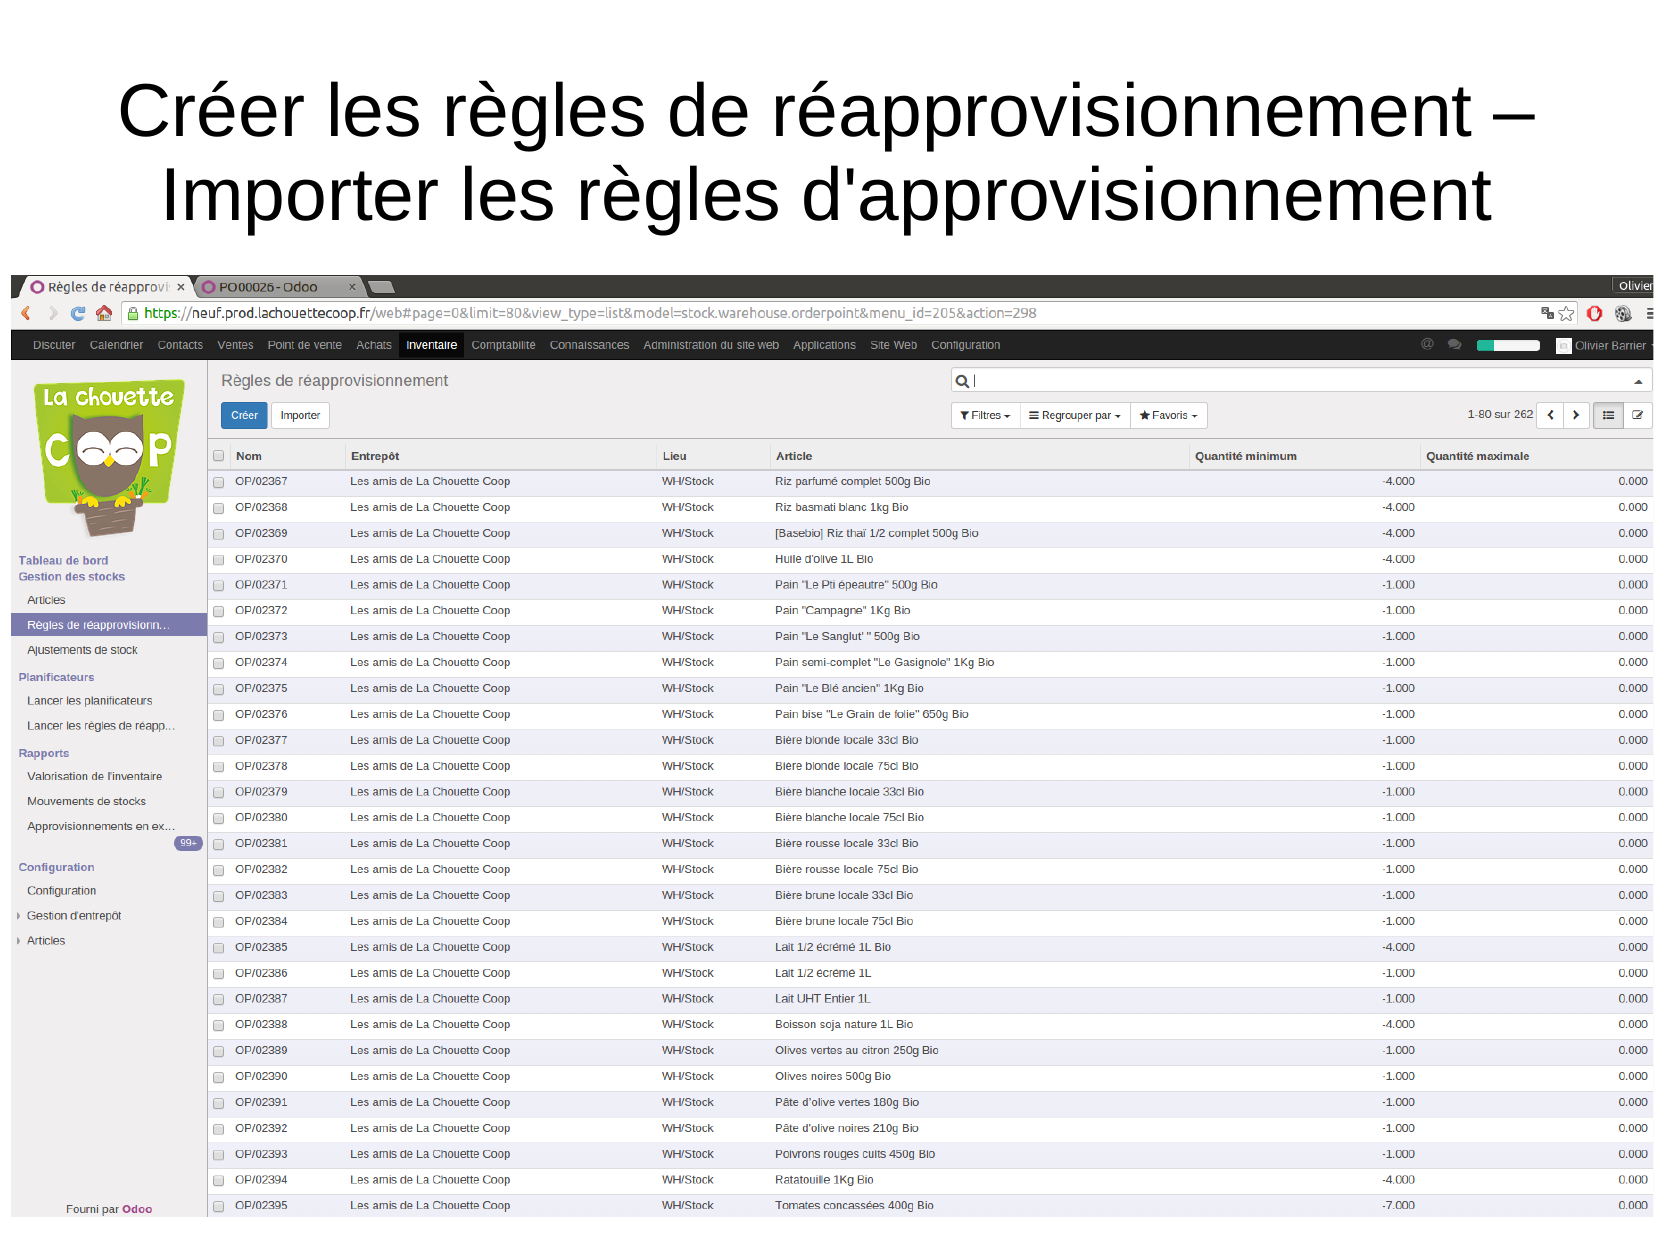

# Créer les règles de réapprovisionnement – Importer les règles d'approvisionnement